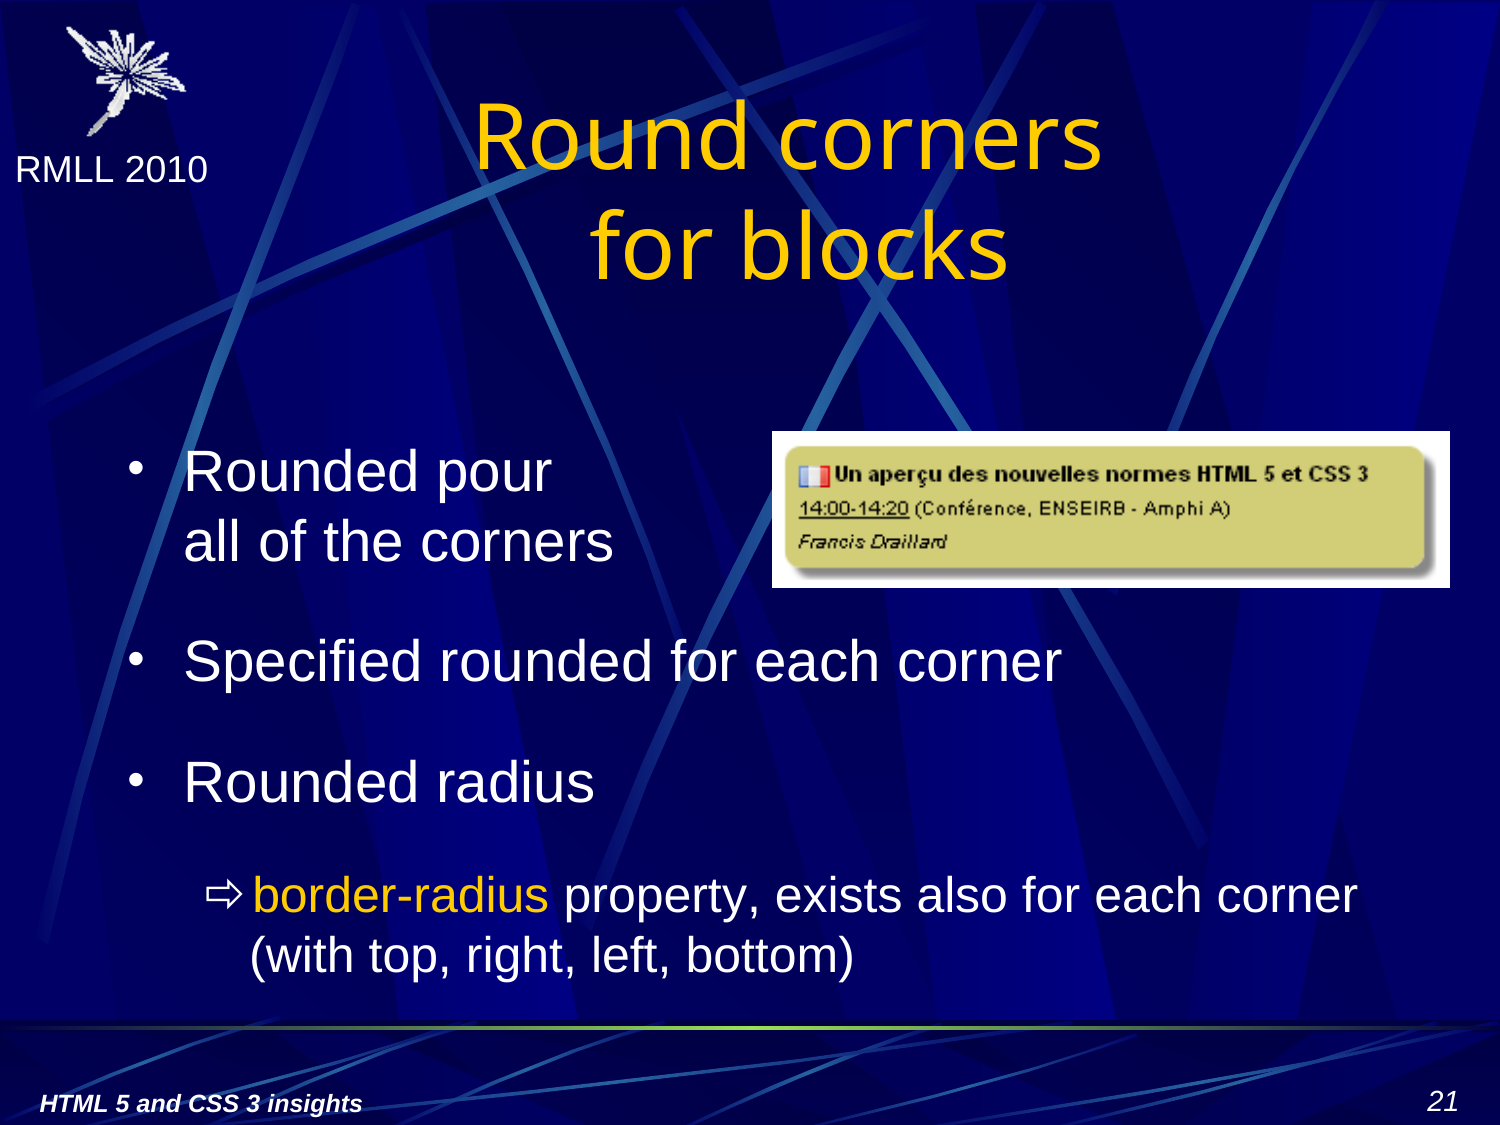

# Round corners for blocks
Rounded pour
all of the corners
Specified rounded for each corner
Rounded radius
border-radius property, exists also for each corner
(with top, right, left, bottom)